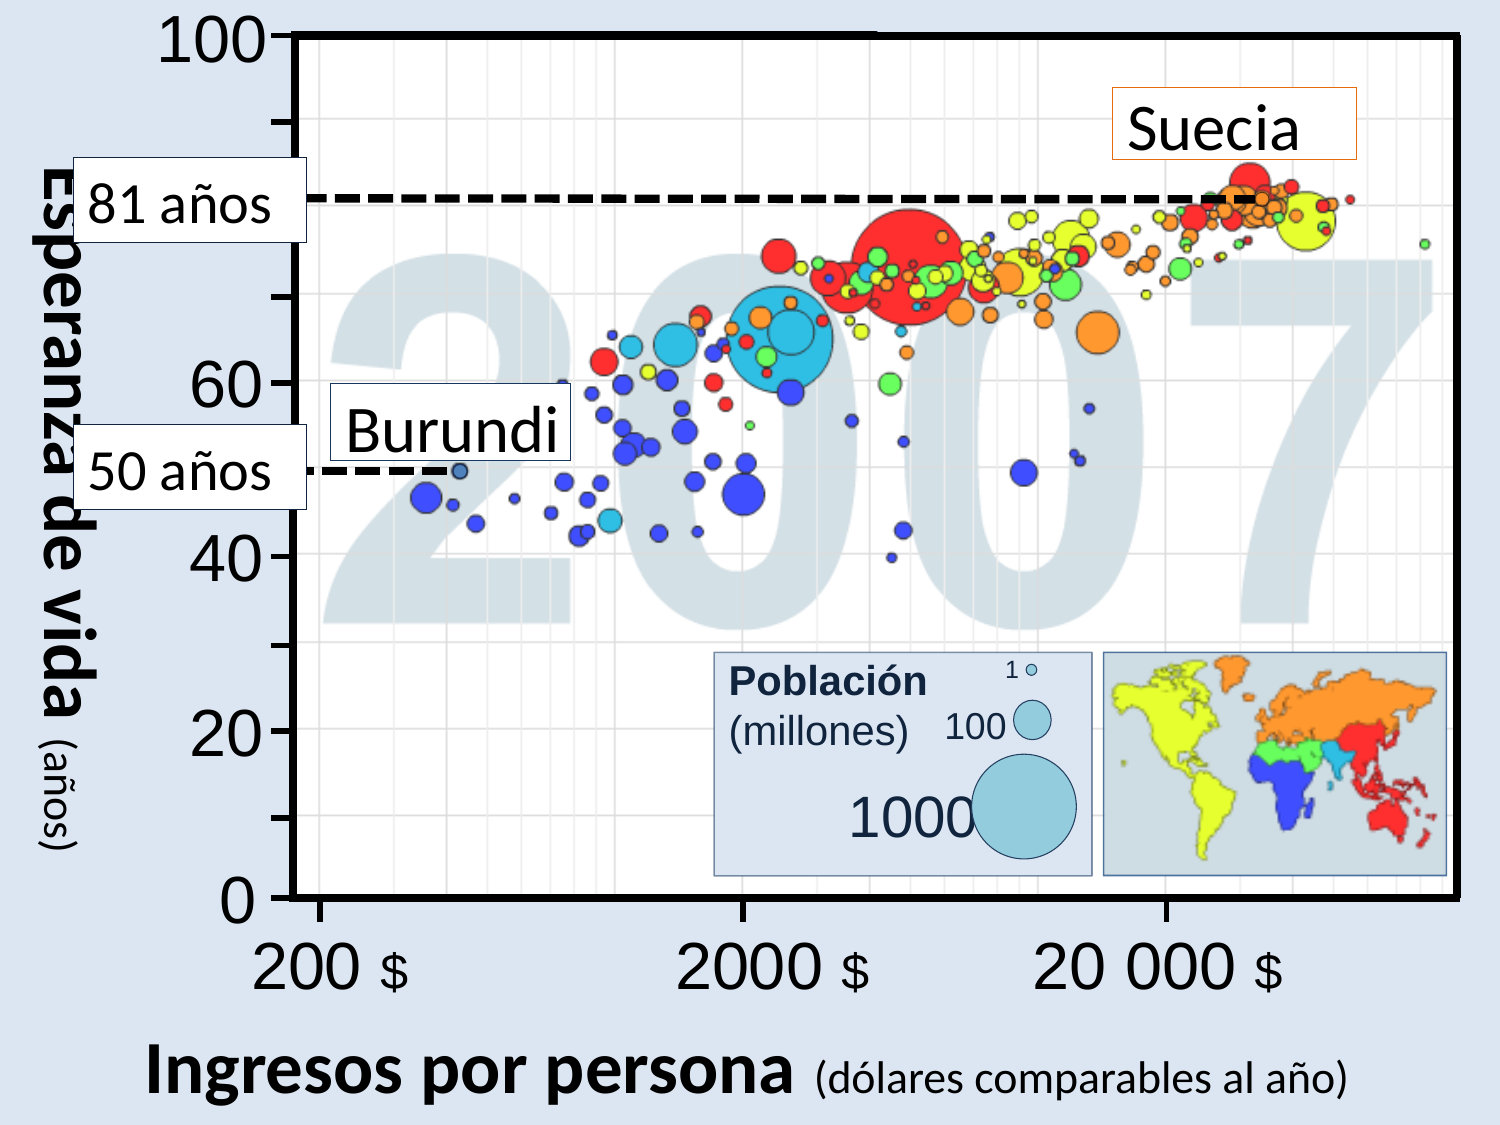

100
80
60
40
20
0
Suecia
Esperanza de vida (años)
81 años
Burundi
50 años
Población
(millones)
1
100
1000
200 $
2000 $
20 000 $
Ingresos por persona (dólares comparables al año)